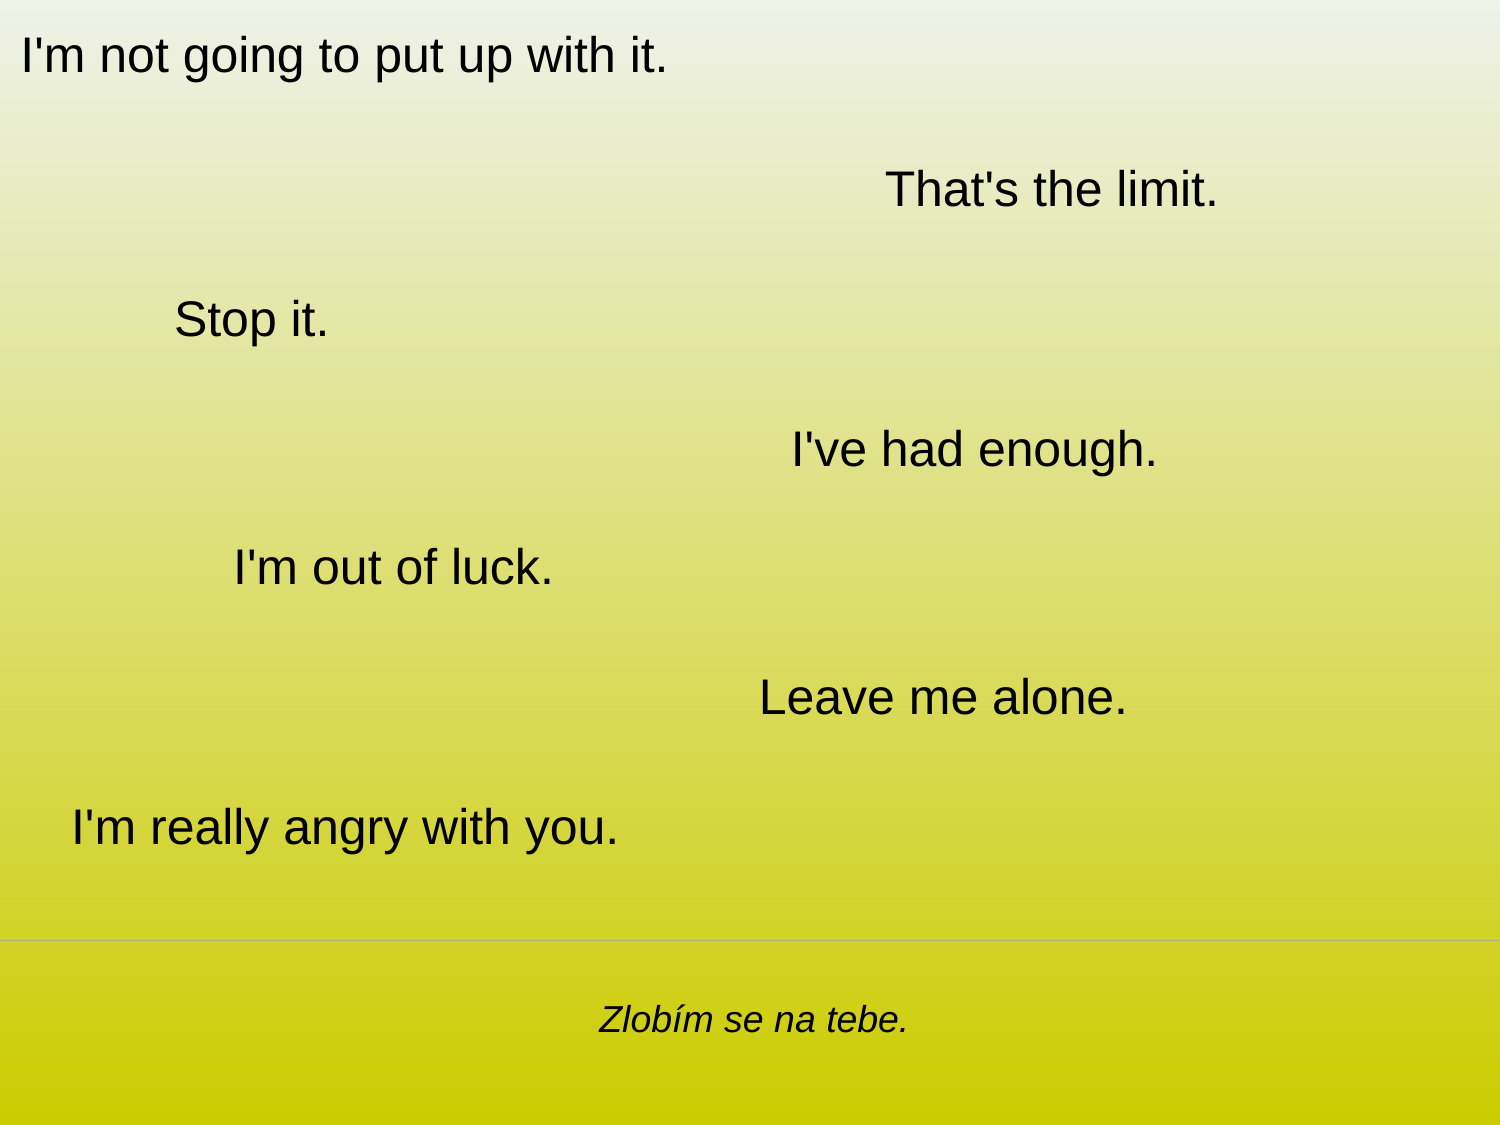

I'm not going to put up with it.
That's the limit.
Stop it.
I've had enough.
I'm out of luck.
Leave me alone.
I'm really angry with you.
Zlobím se na tebe.